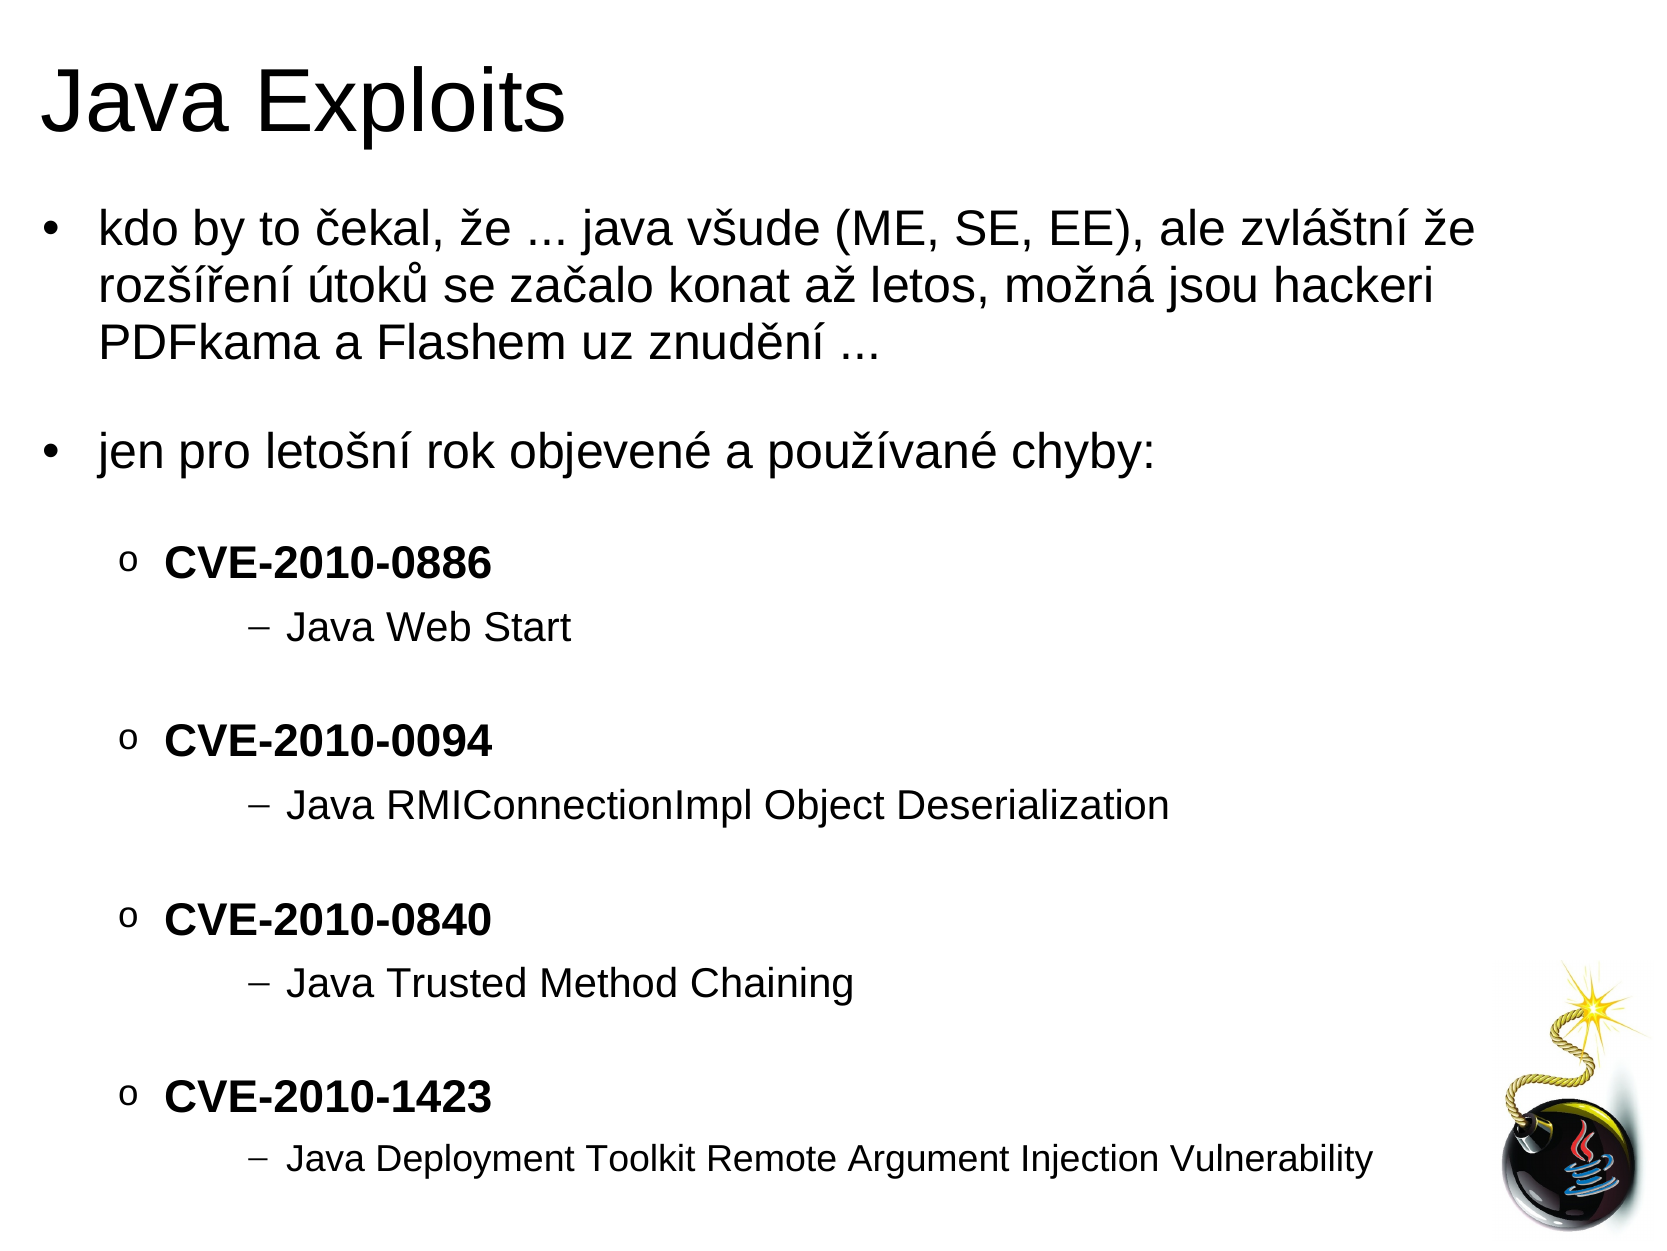

# Java Exploits
kdo by to čekal, že ... java všude (ME, SE, EE), ale zvláštní že rozšíření útoků se začalo konat až letos, možná jsou hackeri PDFkama a Flashem uz znudění ...
jen pro letošní rok objevené a používané chyby:
CVE-2010-0886
Java Web Start
CVE-2010-0094
Java RMIConnectionImpl Object Deserialization
CVE-2010-0840
Java Trusted Method Chaining
CVE-2010-1423
Java Deployment Toolkit Remote Argument Injection Vulnerability